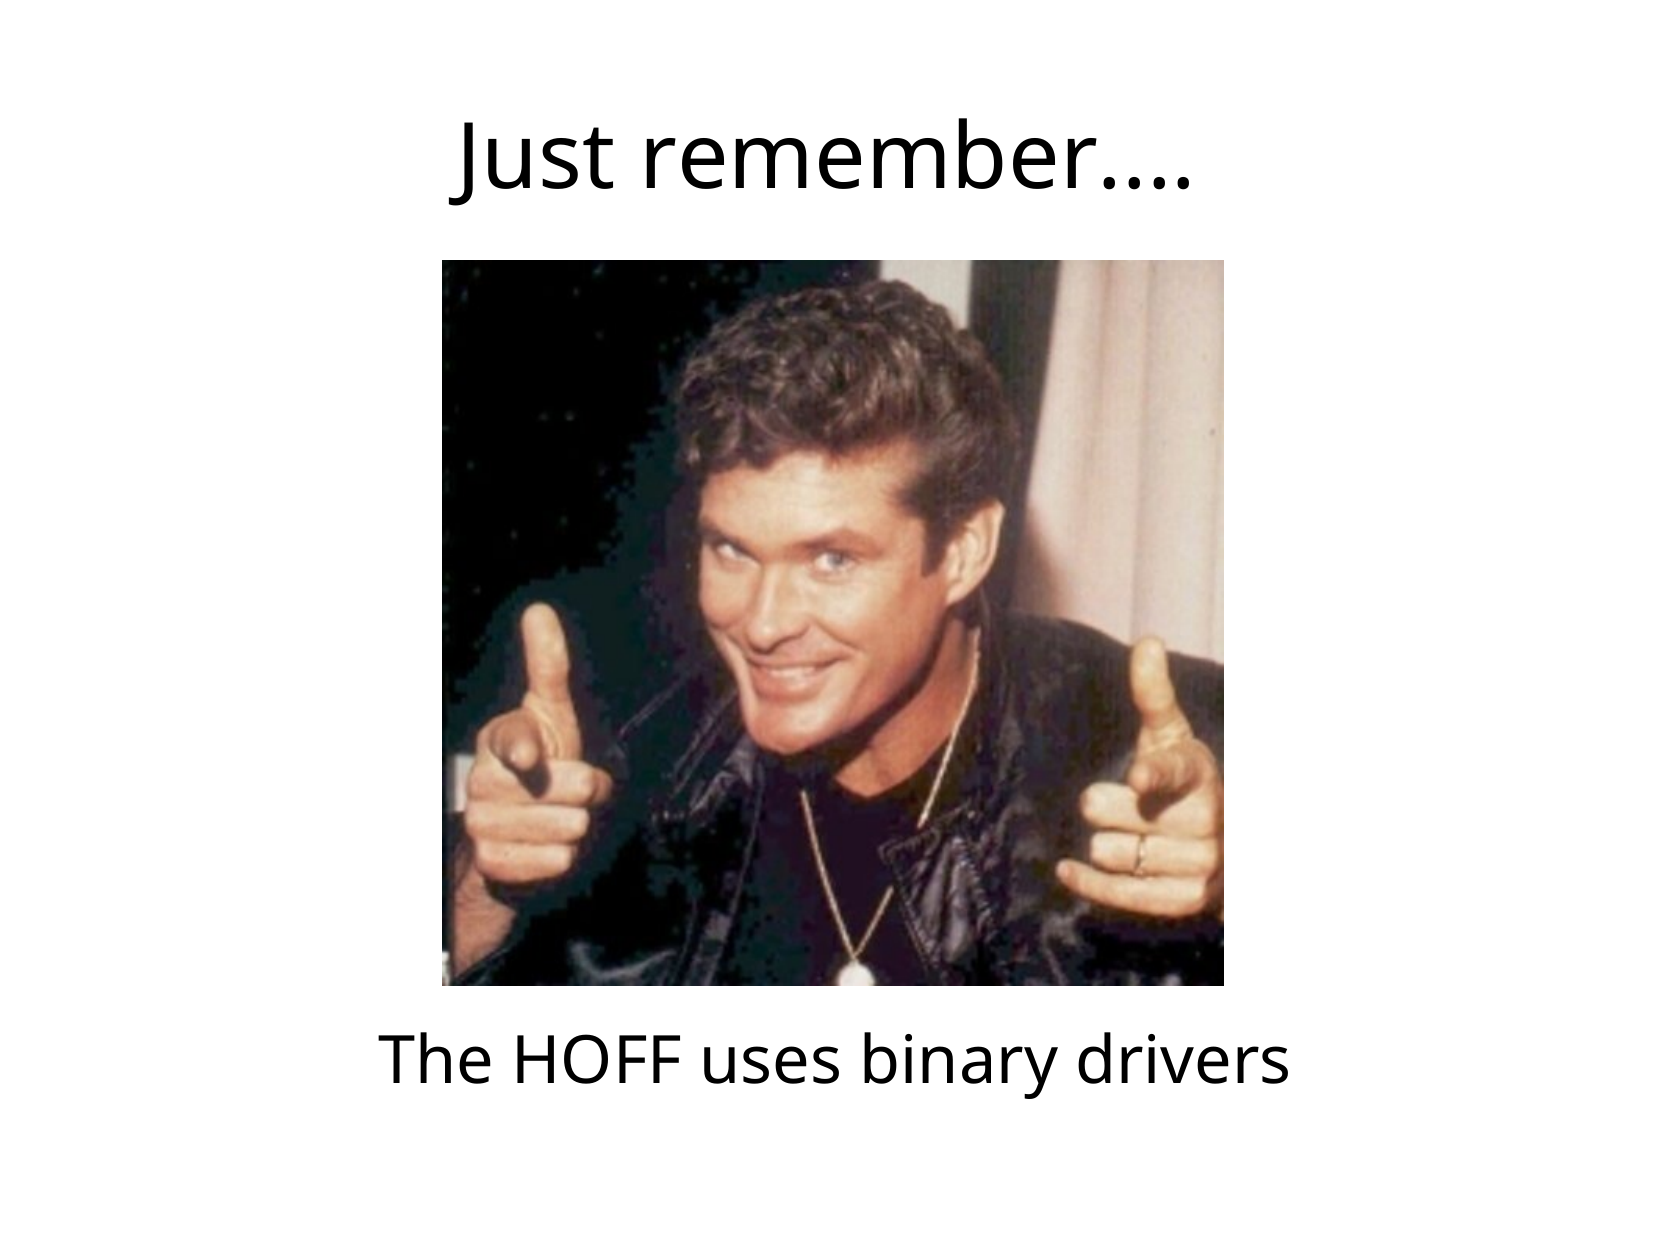

# Just remember....
The HOFF uses binary drivers